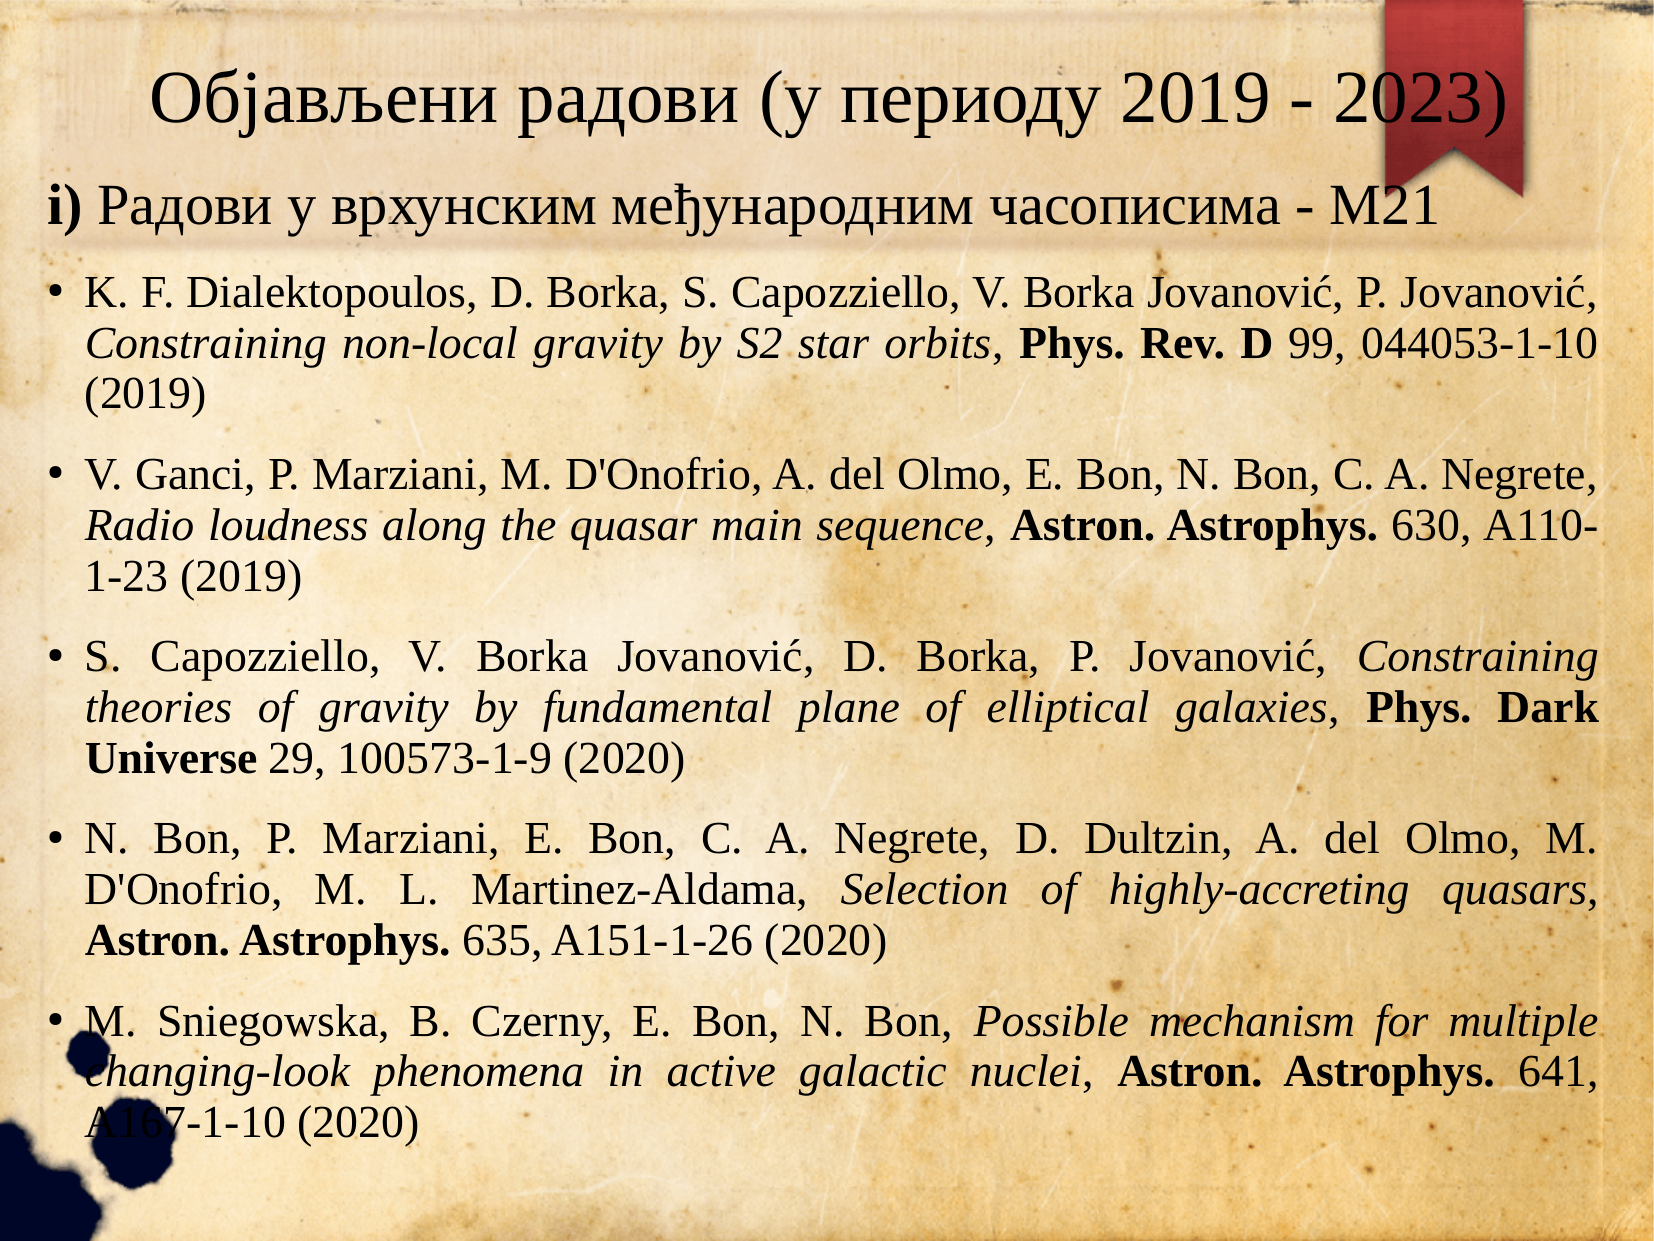

# Објављени радови (у периоду 2019 - 2023)
i) Радови у врхунским међународним часописима - М21
K. F. Dialektopoulos, D. Borka, S. Capozziello, V. Borka Jovanović, P. Jovanović, Constraining non-local gravity by S2 star orbits, Phys. Rev. D 99, 044053-1-10 (2019)
V. Ganci, P. Marziani, M. D'Onofrio, A. del Olmo, E. Bon, N. Bon, C. A. Negrete, Radio loudness along the quasar main sequence, Astron. Astrophys. 630, A110-1-23 (2019)
S. Capozziello, V. Borka Jovanović, D. Borka, P. Jovanović, Constraining theories of gravity by fundamental plane of elliptical galaxies, Phys. Dark Universe 29, 100573-1-9 (2020)
N. Bon, P. Marziani, E. Bon, C. A. Negrete, D. Dultzin, A. del Olmo, M. D'Onofrio, M. L. Martinez-Aldama, Selection of highly-accreting quasars, Astron. Astrophys. 635, A151-1-26 (2020)
M. Sniegowska, B. Czerny, E. Bon, N. Bon, Possible mechanism for multiple changing-look phenomena in active galactic nuclei, Astron. Astrophys. 641, A167-1-10 (2020)